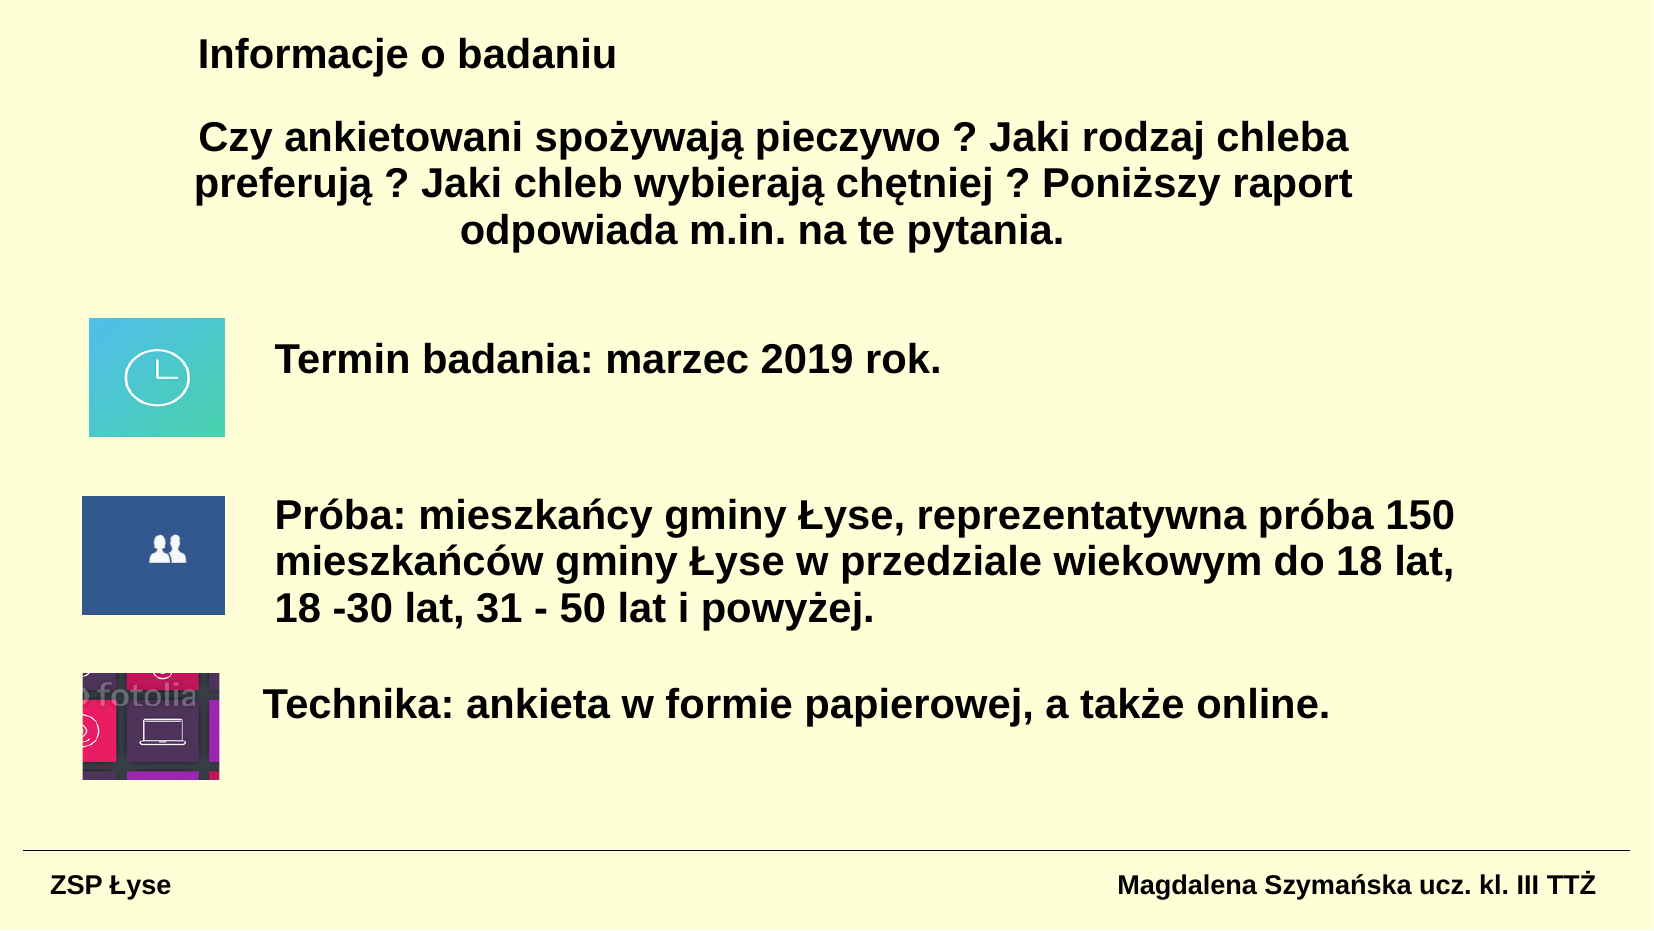

Informacje o badaniu
Czy ankietowani spożywają pieczywo ? Jaki rodzaj chleba preferują ? Jaki chleb wybierają chętniej ? Poniższy raport odpowiada m.in. na te pytania.
Termin badania: marzec 2019 rok.
Próba: mieszkańcy gminy Łyse, reprezentatywna próba 150 mieszkańców gminy Łyse w przedziale wiekowym do 18 lat, 18 -30 lat, 31 - 50 lat i powyżej.
Technika: ankieta w formie papierowej, a także online.
ZSP Łyse Magdalena Szymańska ucz. kl. III TTŻ